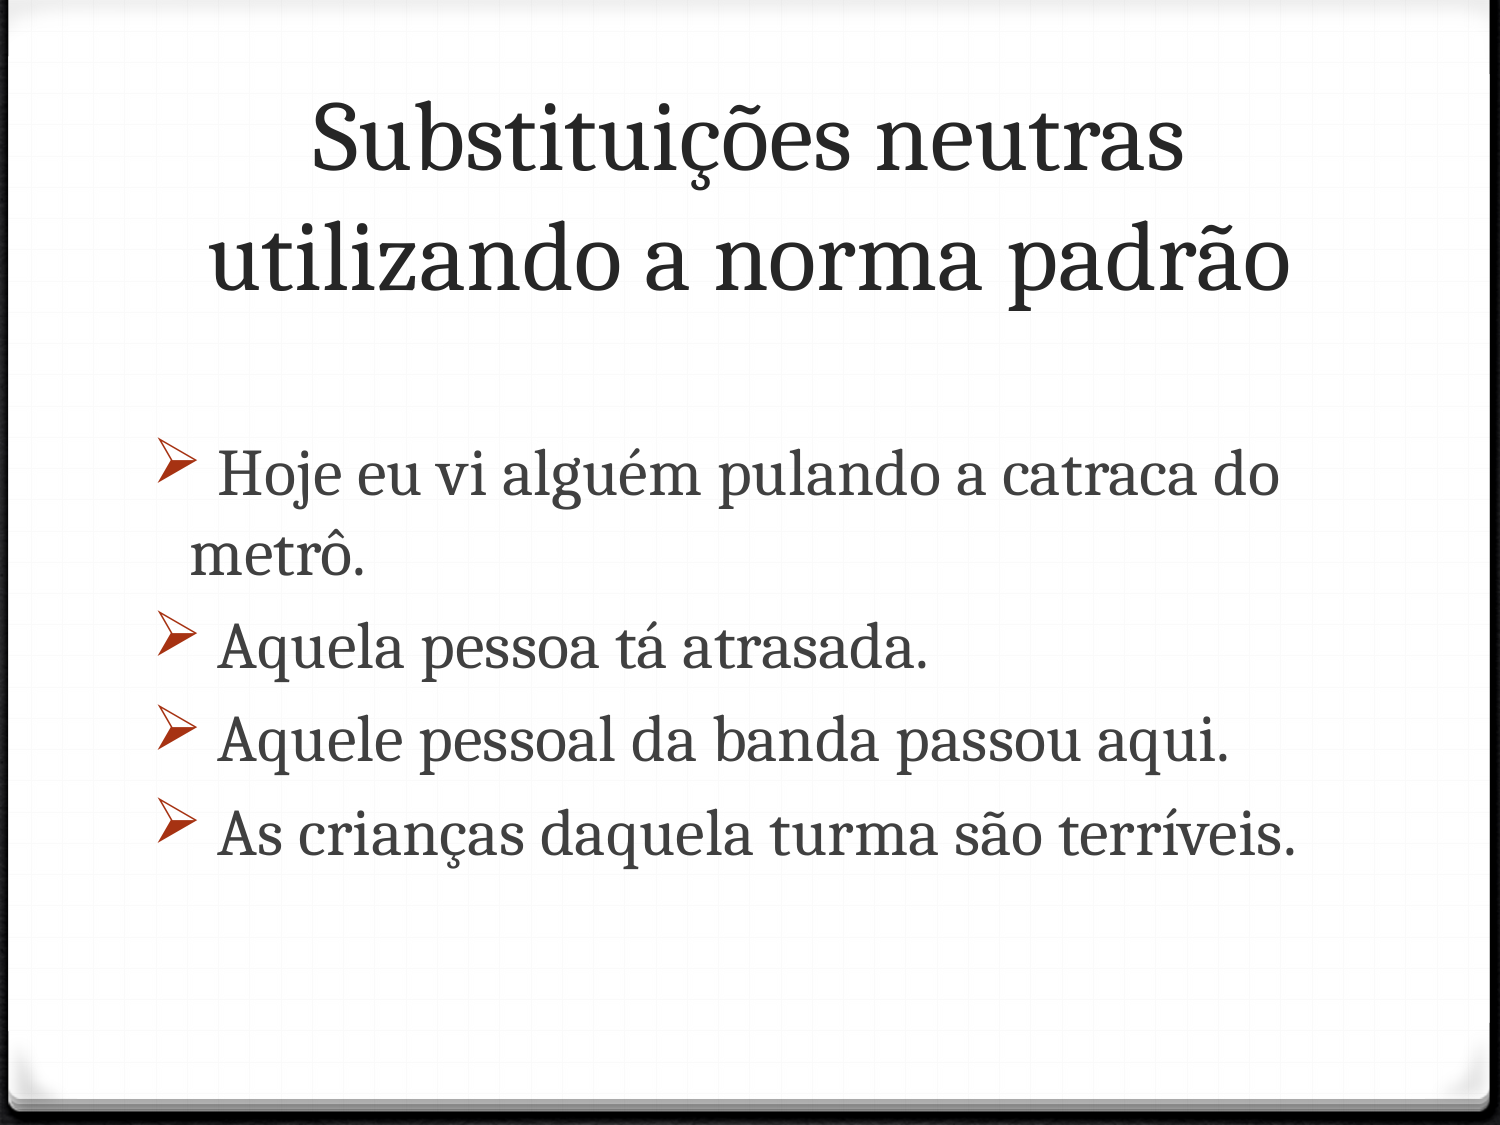

# Substituições neutras utilizando a norma padrão
 Hoje eu vi alguém pulando a catraca do metrô.
 Aquela pessoa tá atrasada.
 Aquele pessoal da banda passou aqui.
 As crianças daquela turma são terríveis.